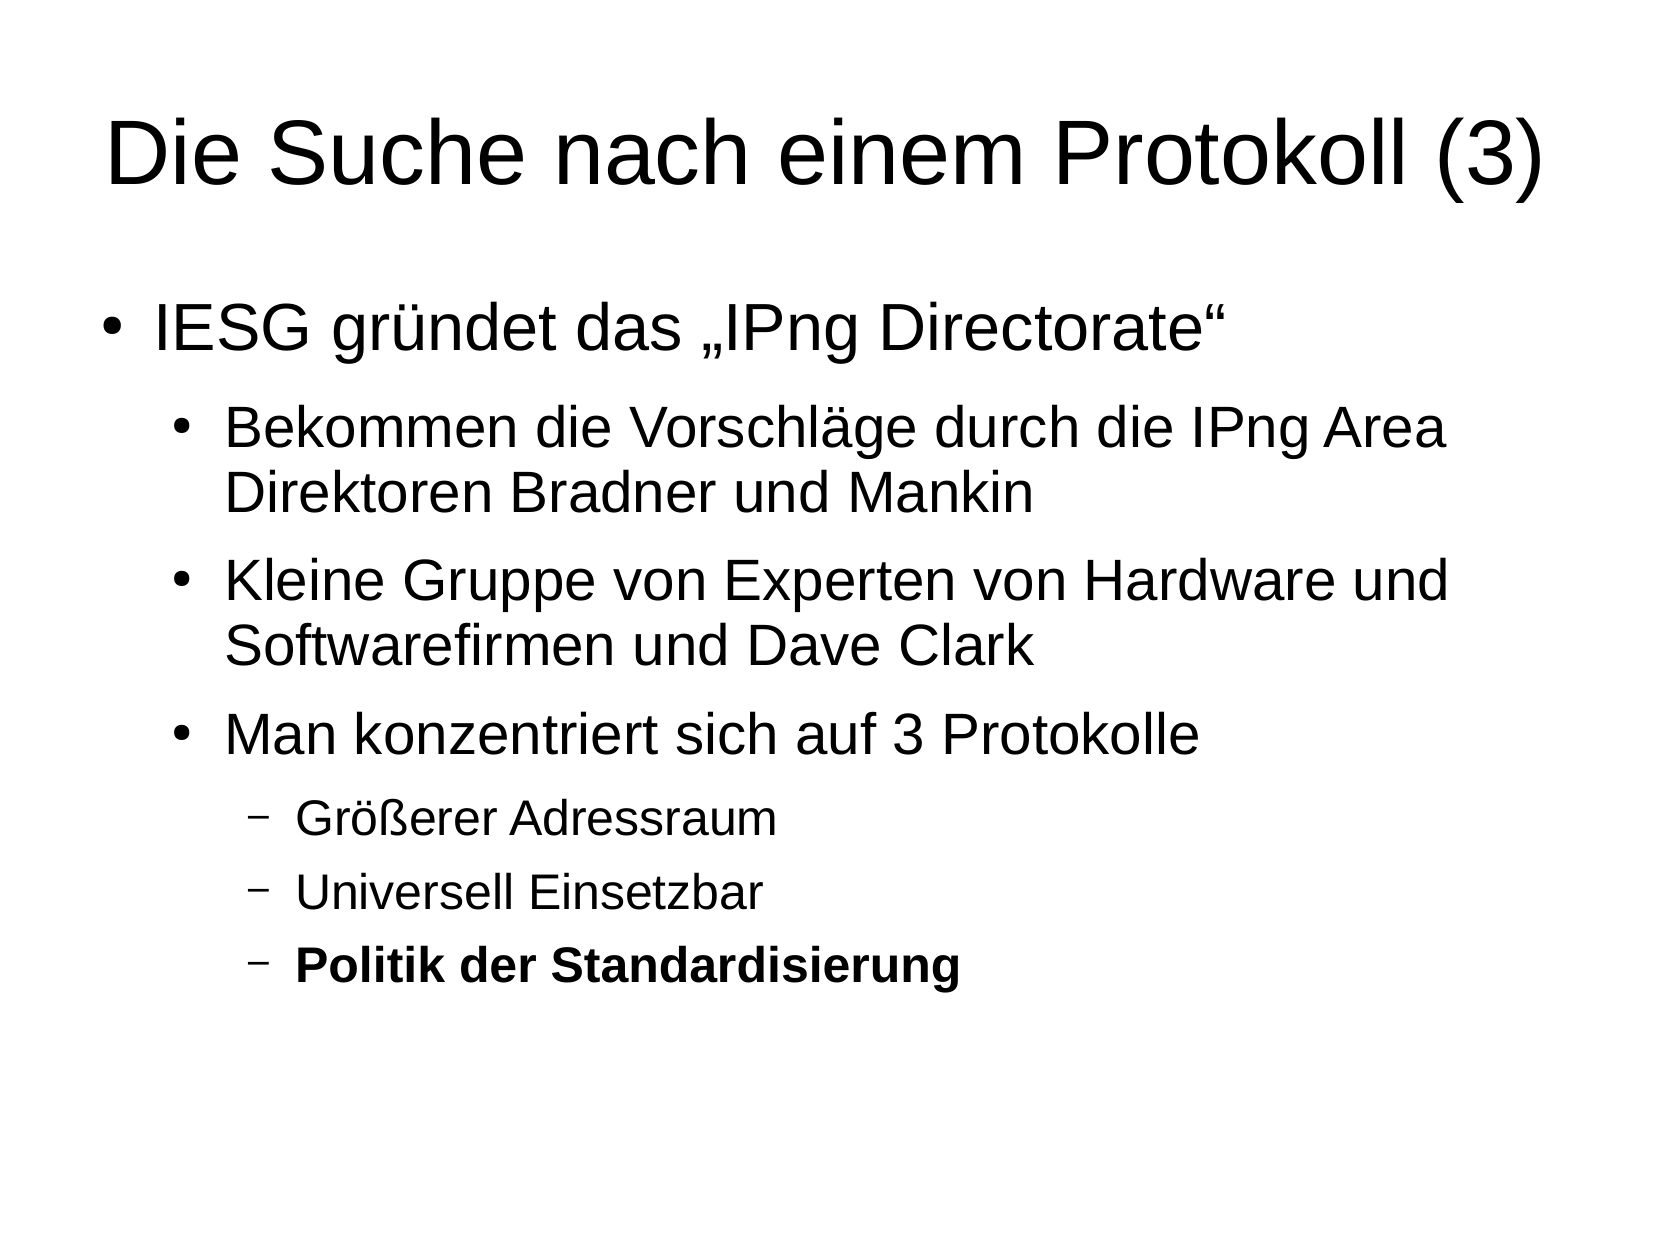

# Die Suche nach einem Protokoll (3)
IESG gründet das „IPng Directorate“
Bekommen die Vorschläge durch die IPng Area Direktoren Bradner und Mankin
Kleine Gruppe von Experten von Hardware und Softwarefirmen und Dave Clark
Man konzentriert sich auf 3 Protokolle
Größerer Adressraum
Universell Einsetzbar
Politik der Standardisierung